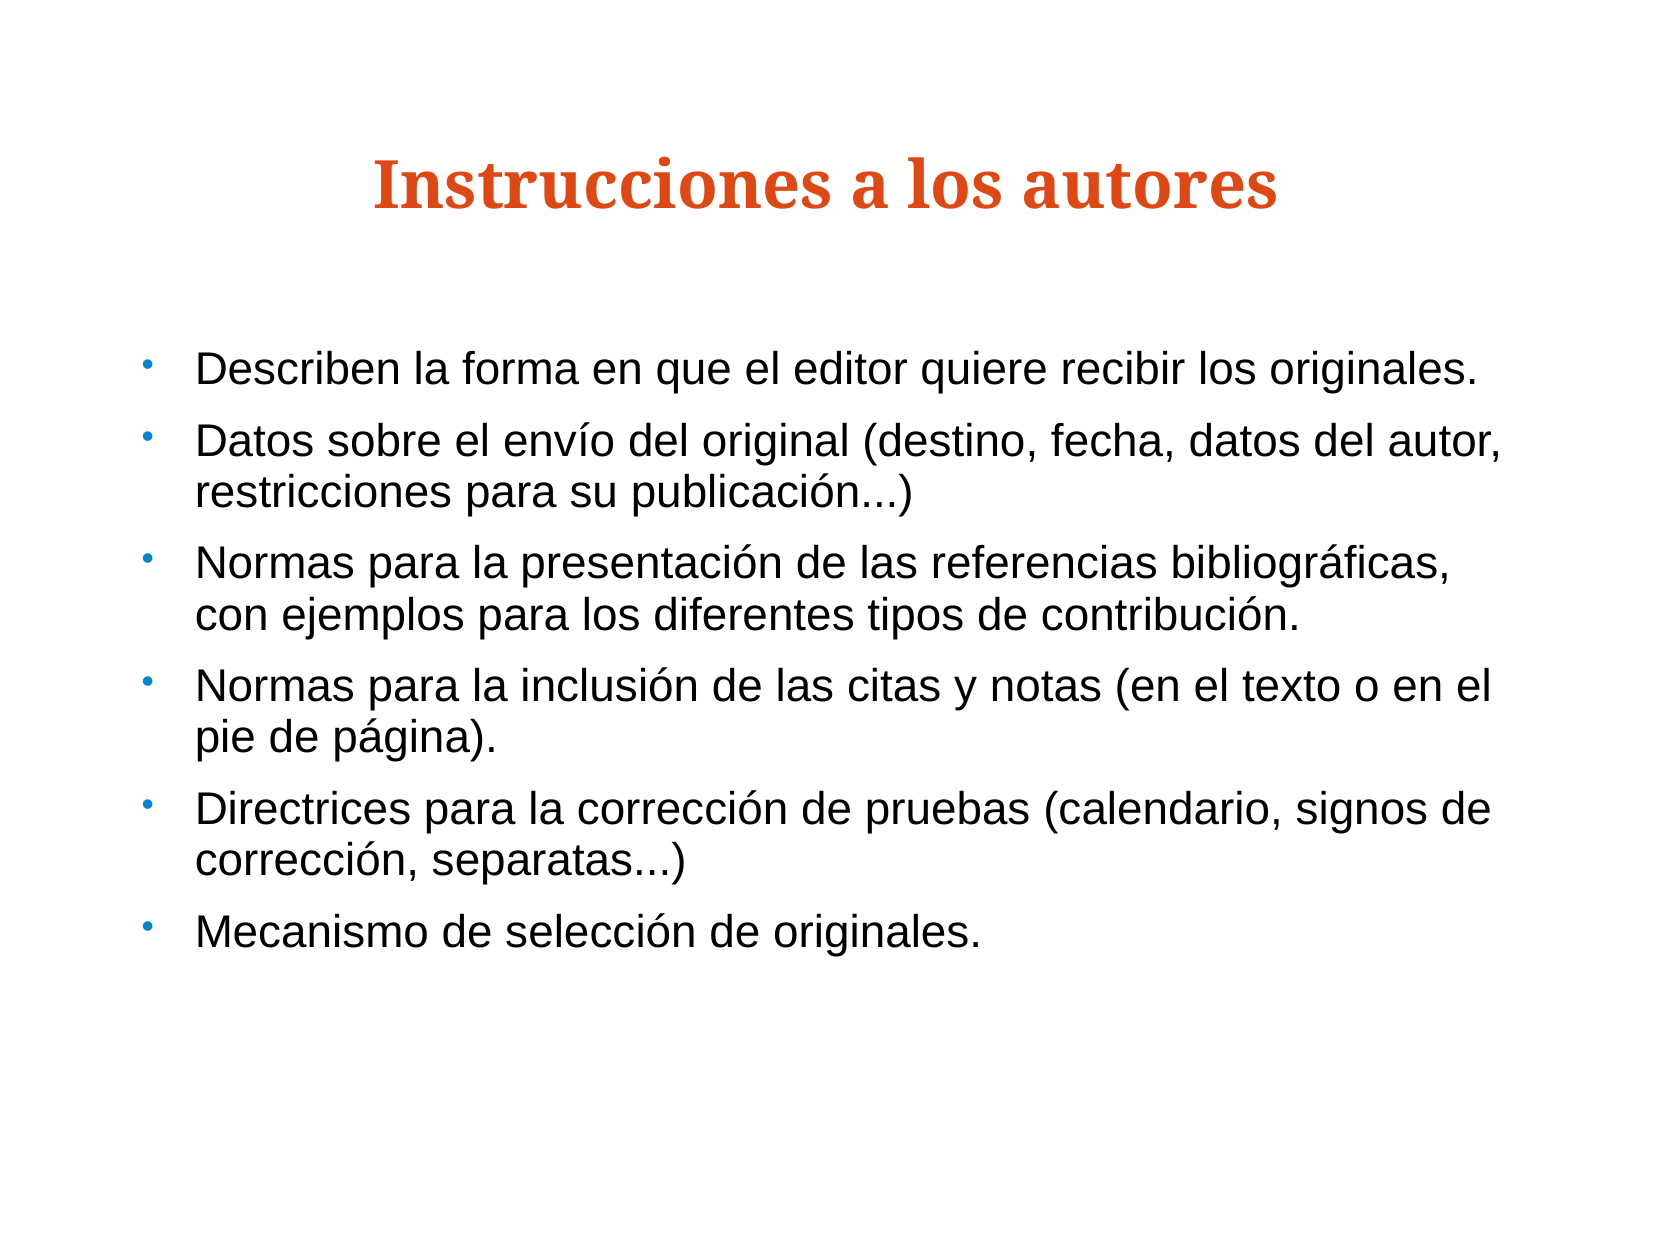

# Instrucciones a los autores
Describen la forma en que el editor quiere recibir los originales.
Datos sobre el envío del original (destino, fecha, datos del autor, restricciones para su publicación...)
Normas para la presentación de las referencias bibliográficas, con ejemplos para los diferentes tipos de contribución.
Normas para la inclusión de las citas y notas (en el texto o en el pie de página).
Directrices para la corrección de pruebas (calendario, signos de corrección, separatas...)
Mecanismo de selección de originales.